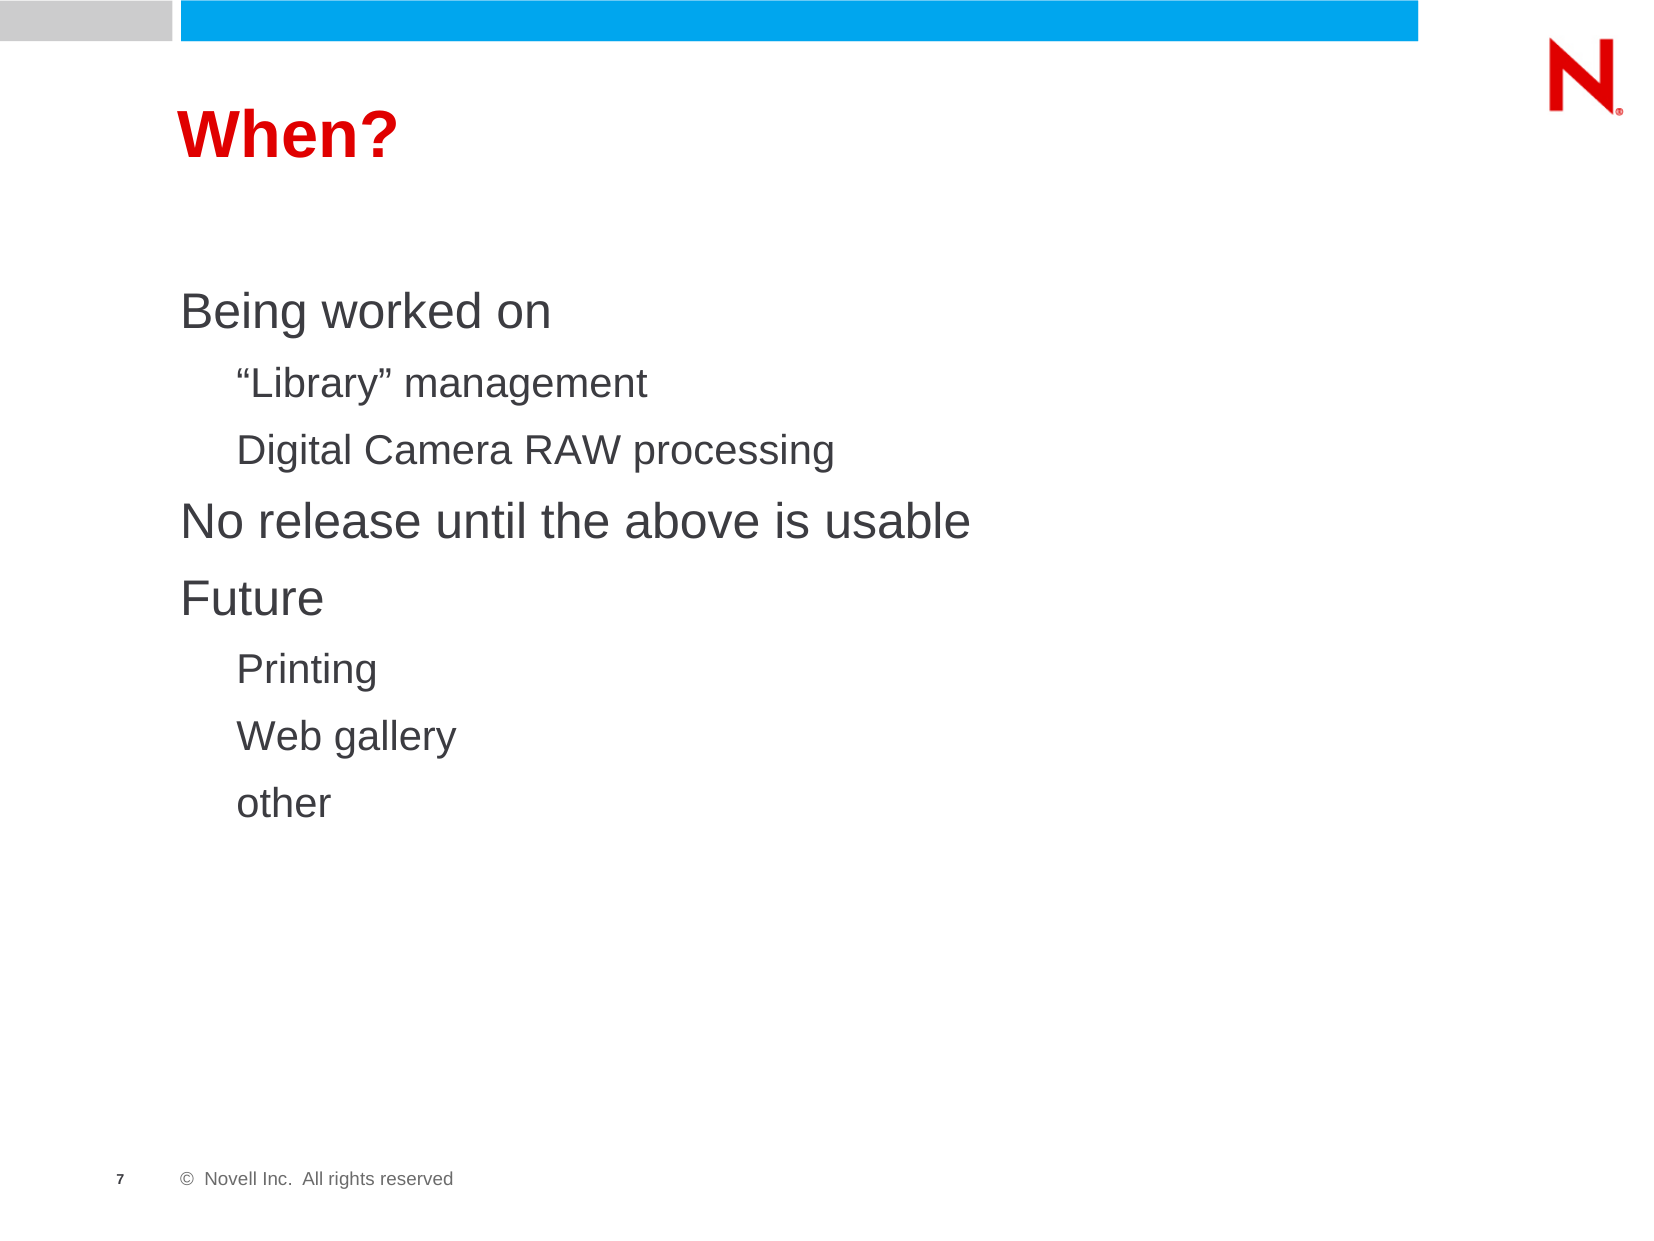

# When?
Being worked on
“Library” management
Digital Camera RAW processing
No release until the above is usable
Future
Printing
Web gallery
other